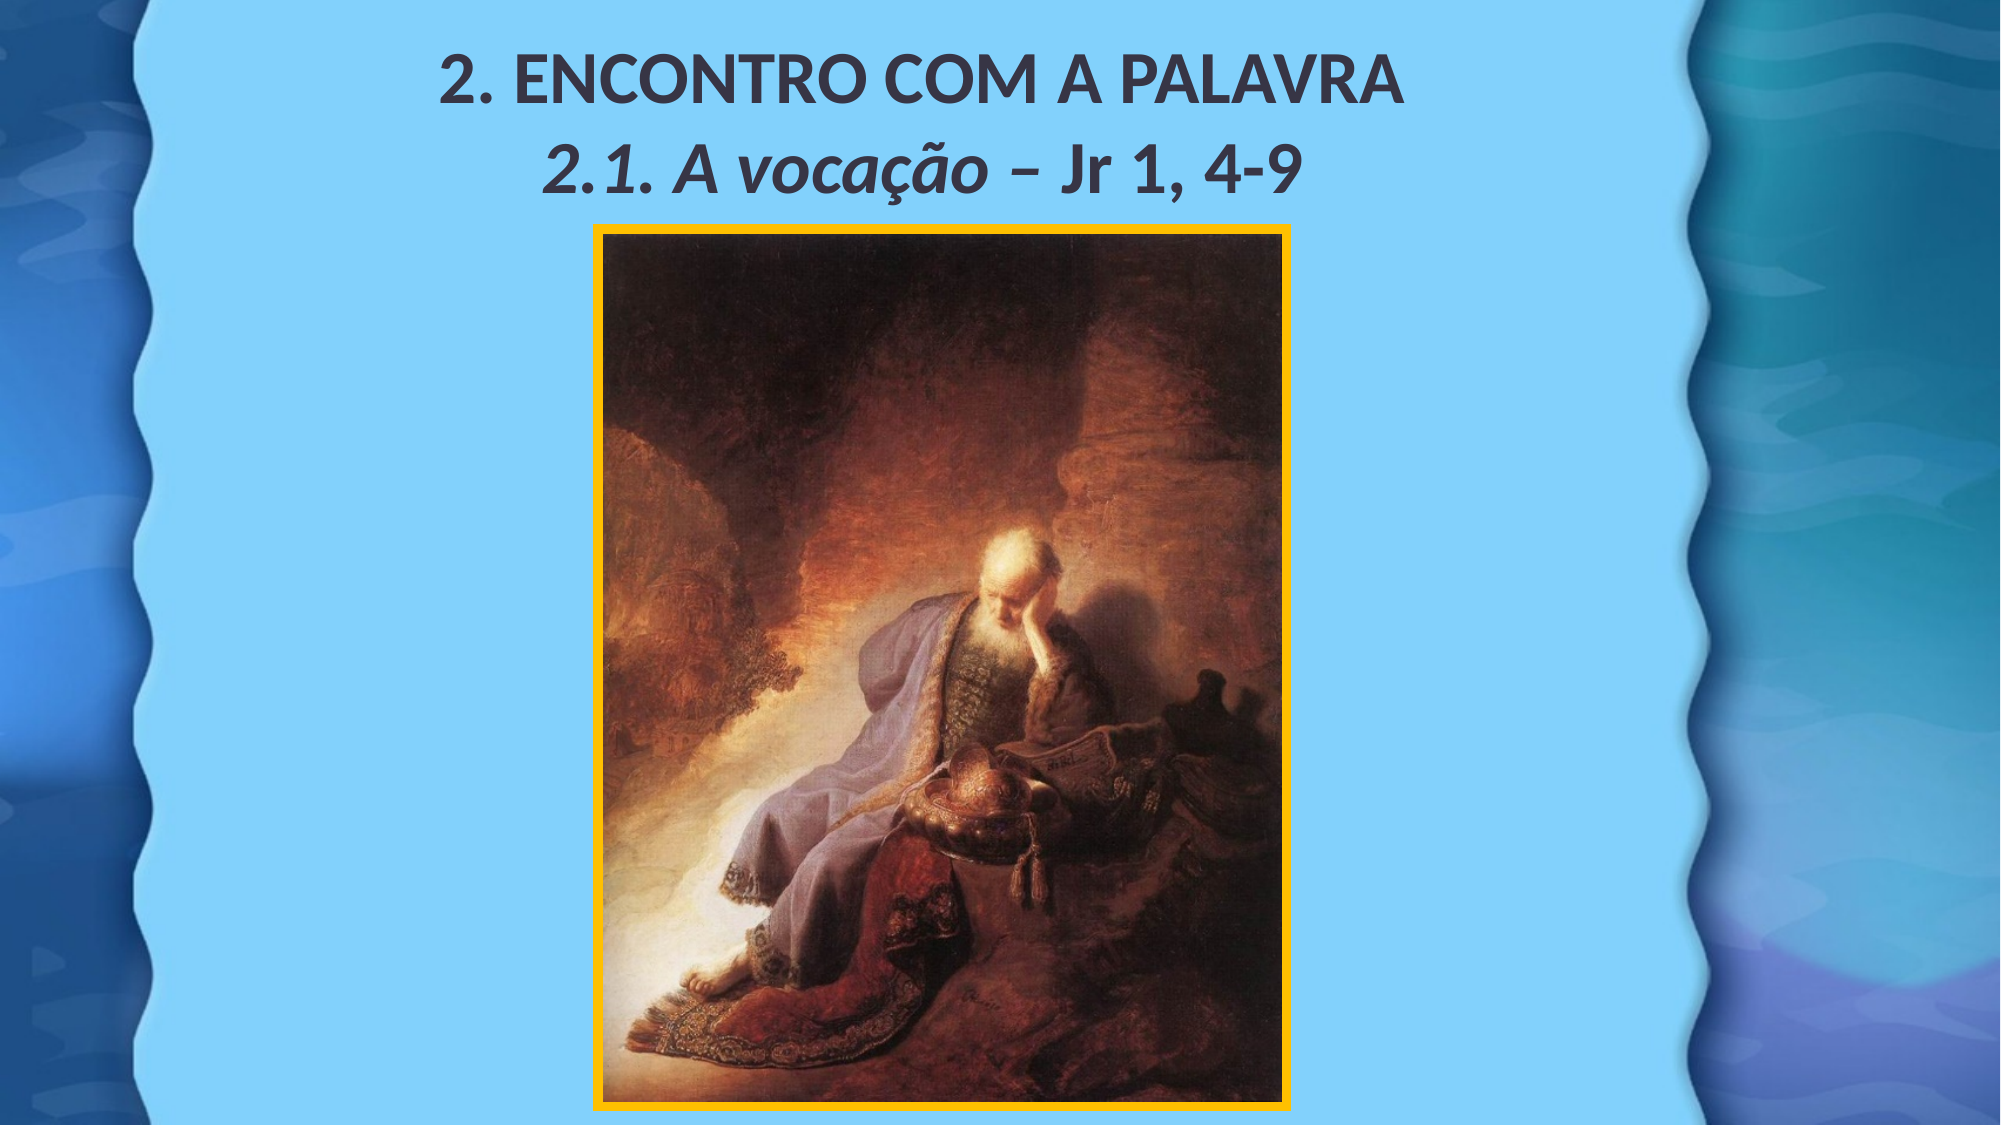

# 2. ENCONTRO COM A PALAVRA 2.1. A vocação – Jr 1, 4-9